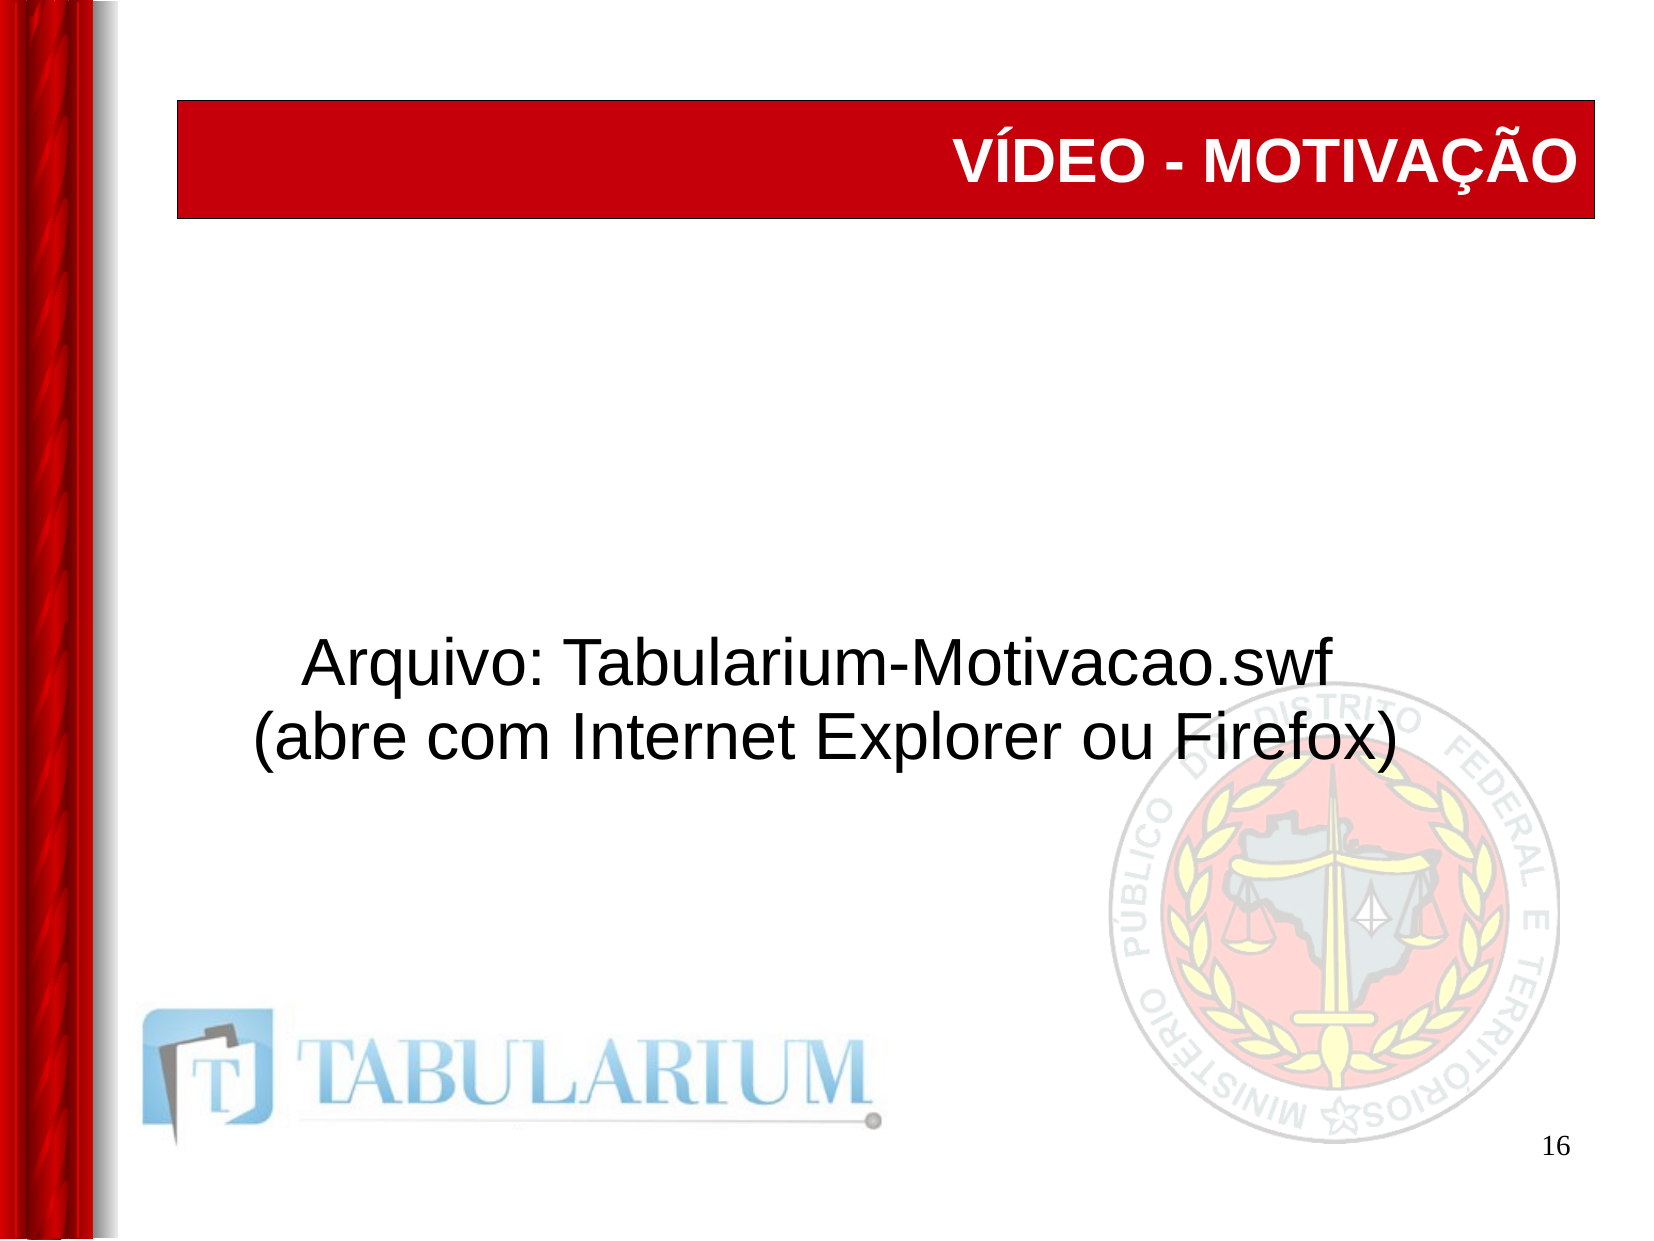

VÍDEO - MOTIVAÇÃO
# Arquivo: Tabularium-Motivacao.swf
(abre com Internet Explorer ou Firefox)
16